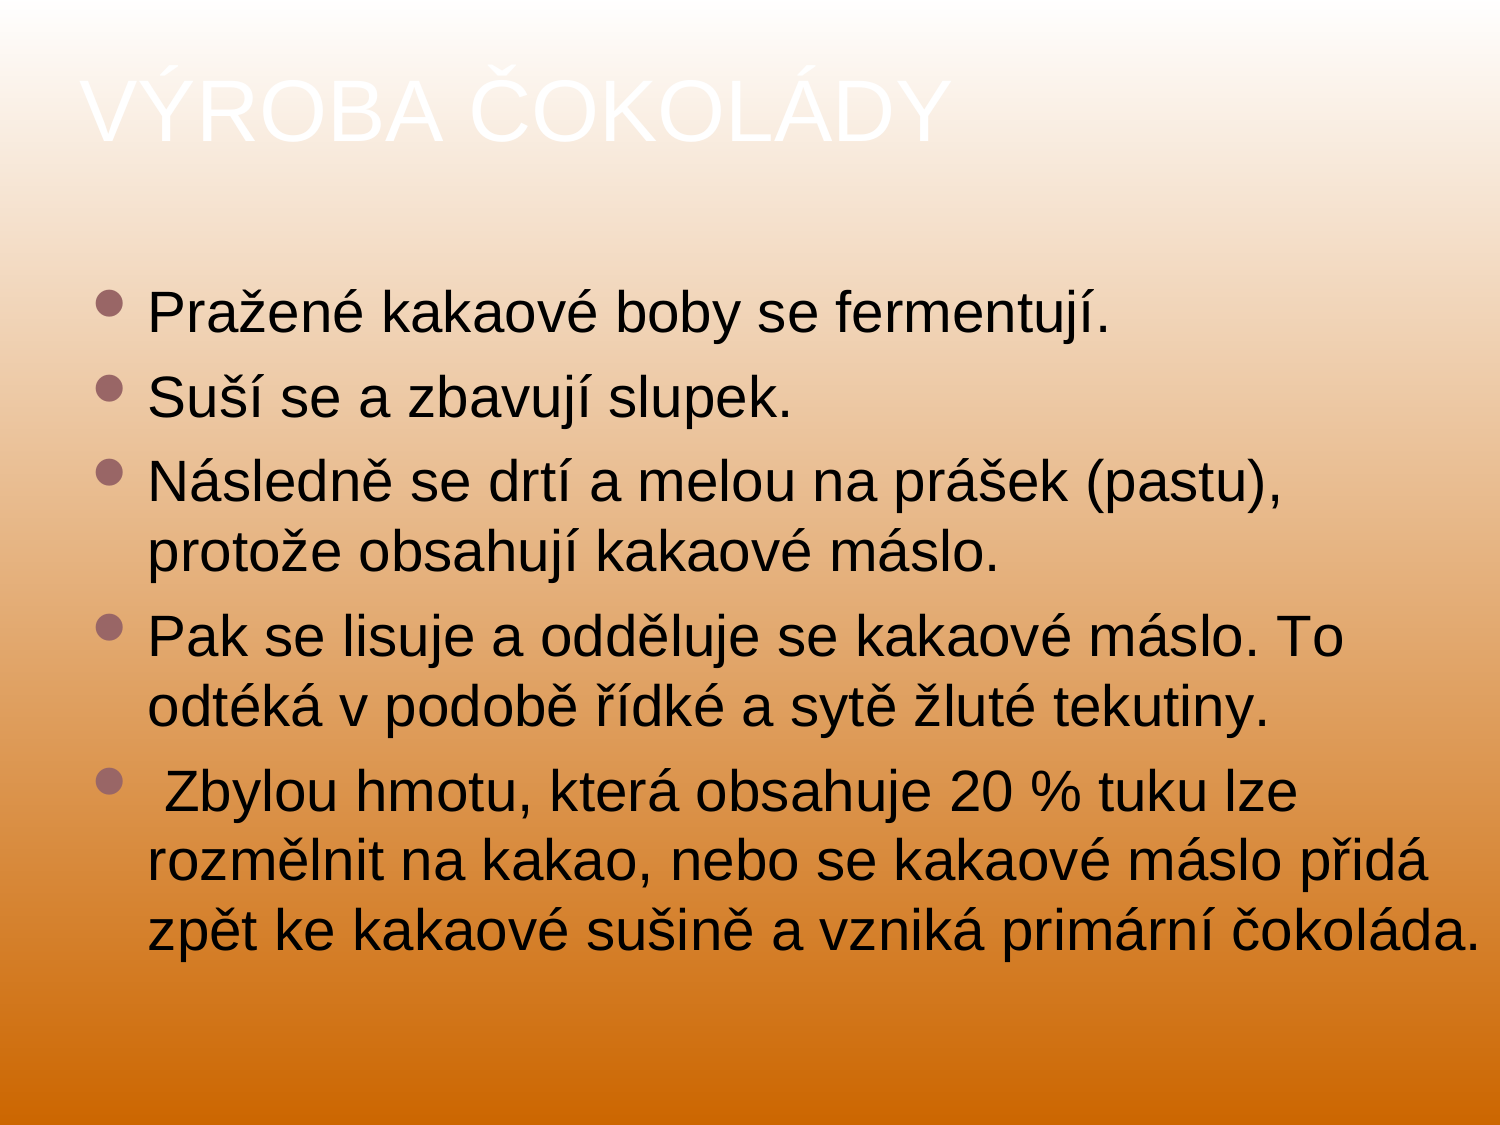

# VÝROBA ČOKOLÁDY
Pražené kakaové boby se fermentují.
Suší se a zbavují slupek.
Následně se drtí a melou na prášek (pastu), protože obsahují kakaové máslo.
Pak se lisuje a odděluje se kakaové máslo. To odtéká v podobě řídké a sytě žluté tekutiny.
 Zbylou hmotu, která obsahuje 20 % tuku lze rozmělnit na kakao, nebo se kakaové máslo přidá zpět ke kakaové sušině a vzniká primární čokoláda.